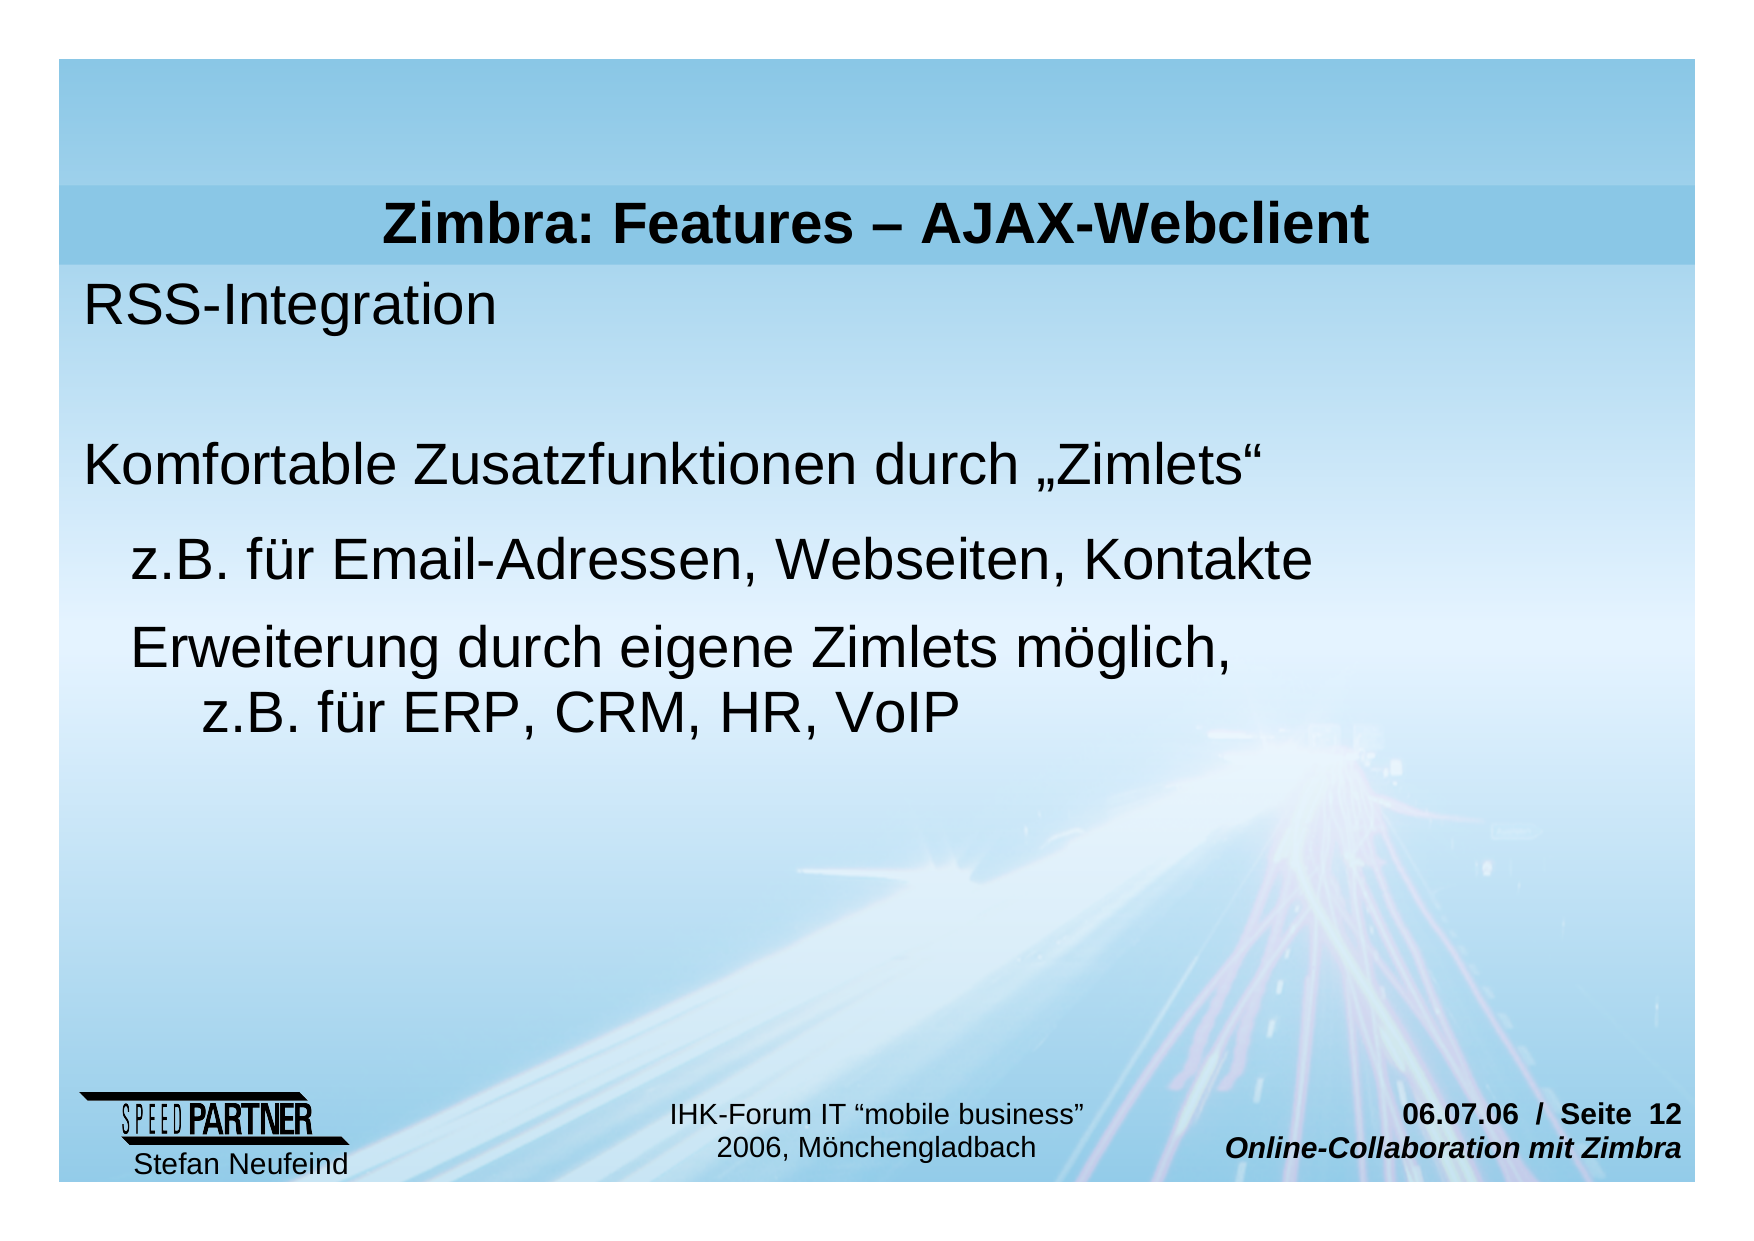

# Zimbra: Features – AJAX-Webclient
RSS-Integration
Komfortable Zusatzfunktionen durch „Zimlets“
z.B. für Email-Adressen, Webseiten, Kontakte
Erweiterung durch eigene Zimlets möglich,
z.B. für ERP, CRM, HR, VoIP